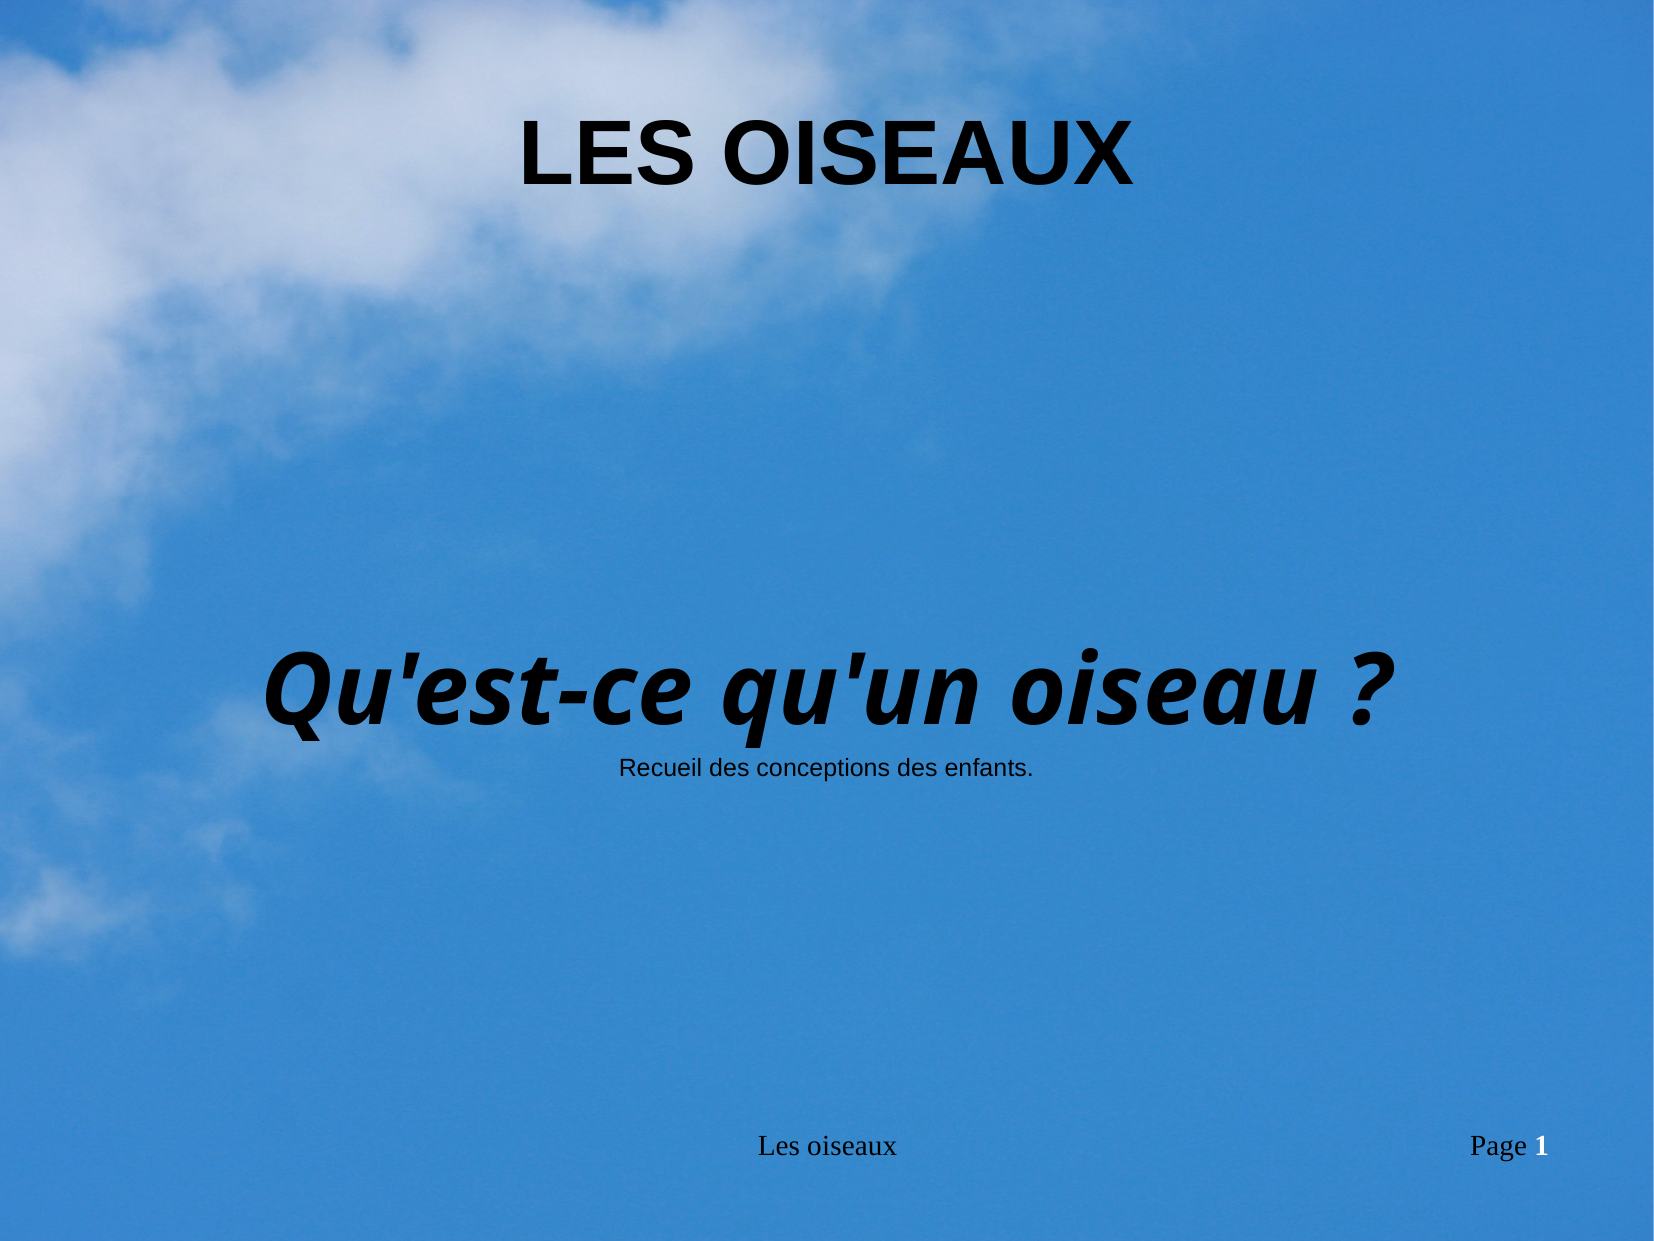

# LES OISEAUX
Qu'est-ce qu'un oiseau ?
Recueil des conceptions des enfants.
1